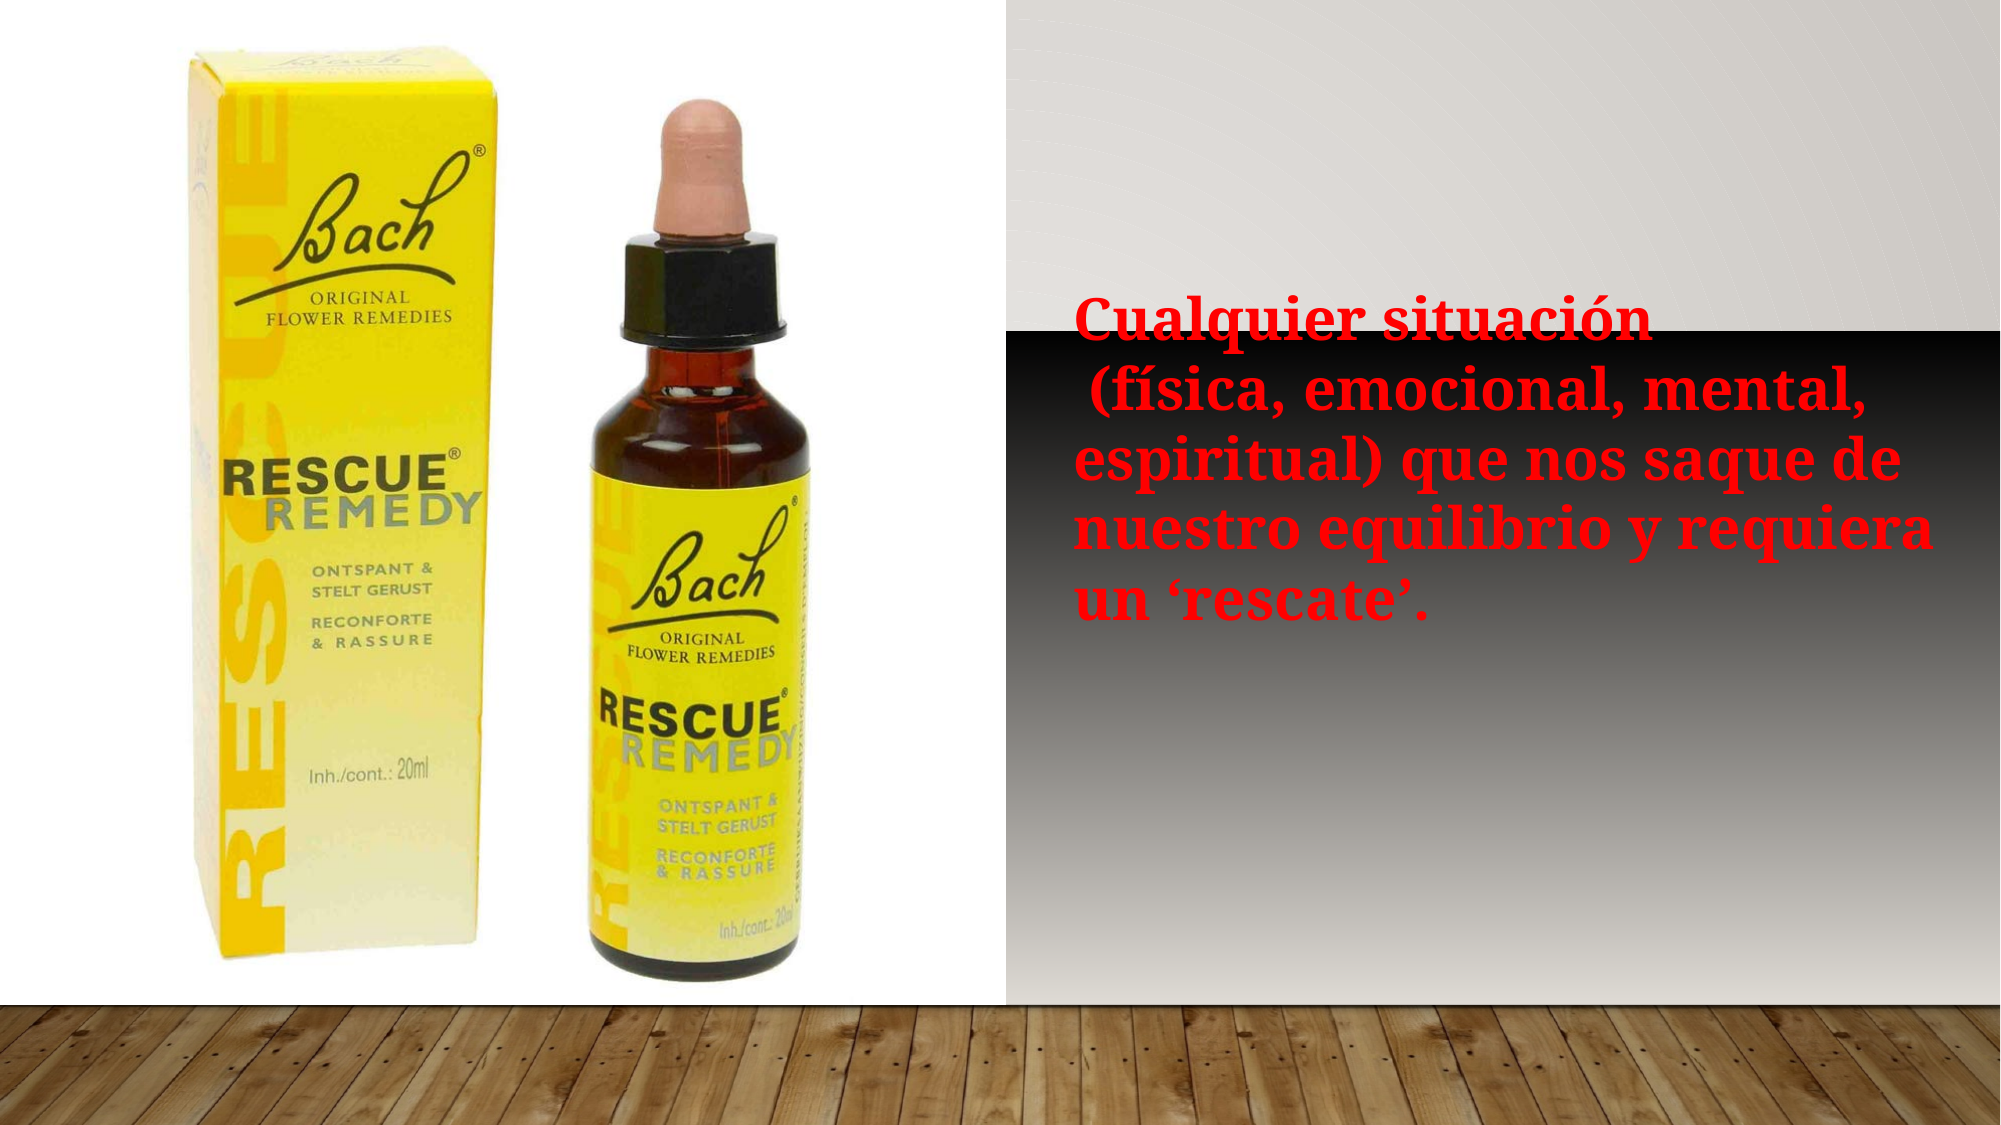

Cualquier situación
 (física, emocional, mental, espiritual) que nos saque de nuestro equilibrio y requiera un ‘rescate’.